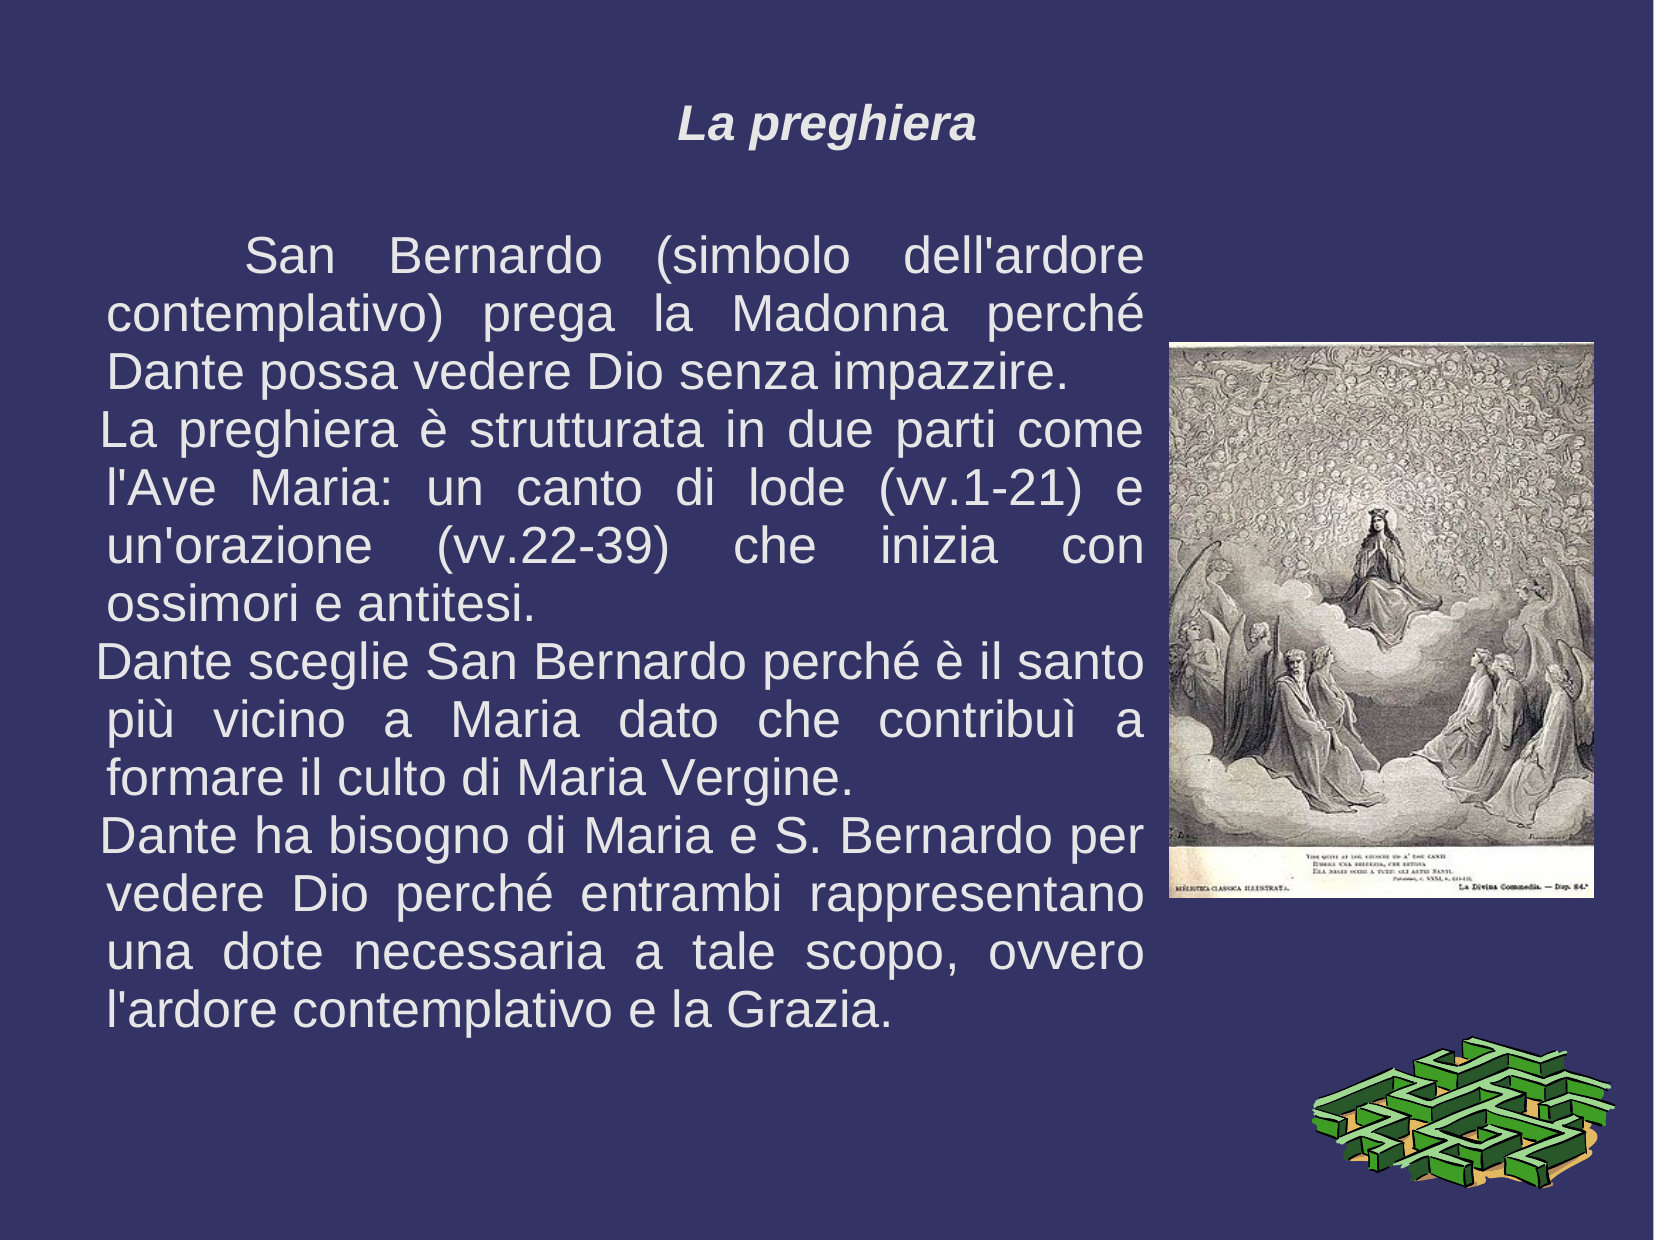

# La preghiera
 San Bernardo (simbolo dell'ardore contemplativo) prega la Madonna perché Dante possa vedere Dio senza impazzire.
 La preghiera è strutturata in due parti come l'Ave Maria: un canto di lode (vv.1-21) e un'orazione (vv.22-39) che inizia con ossimori e antitesi.
 Dante sceglie San Bernardo perché è il santo più vicino a Maria dato che contribuì a formare il culto di Maria Vergine.
 Dante ha bisogno di Maria e S. Bernardo per vedere Dio perché entrambi rappresentano una dote necessaria a tale scopo, ovvero l'ardore contemplativo e la Grazia.